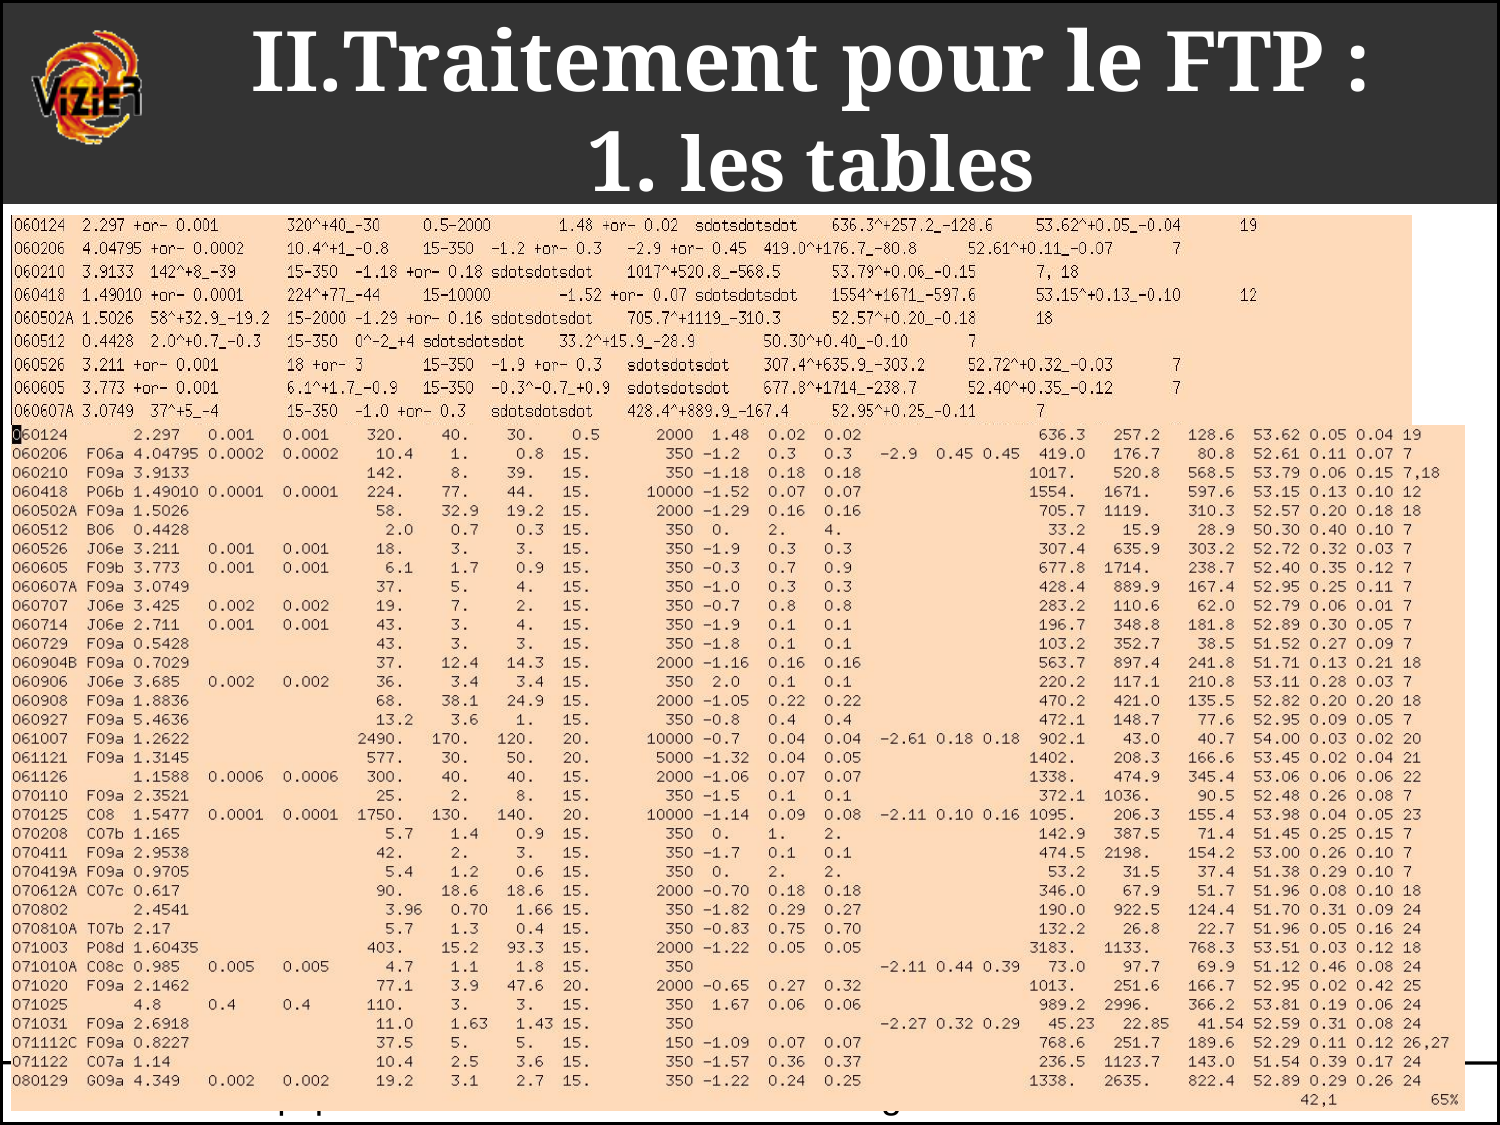

# II.Traitement pour le FTP : 1. les tables